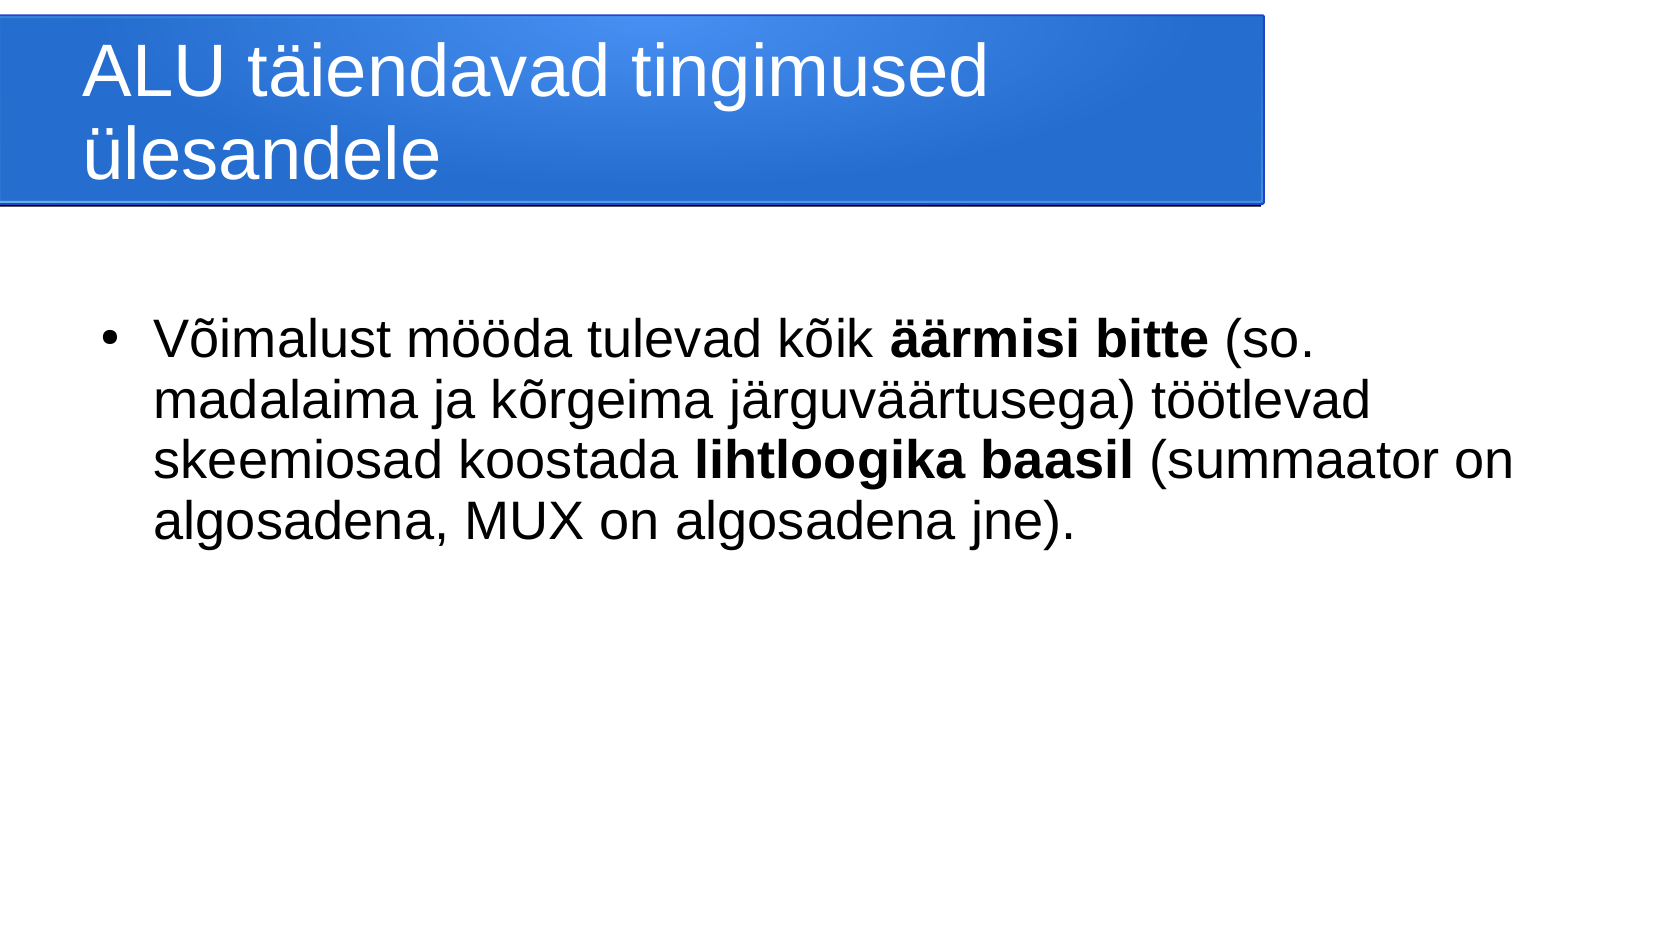

# ALU täiendavad tingimused ülesandele
Võimalust mööda tulevad kõik äärmisi bitte (so. madalaima ja kõrgeima järguväärtusega) töötlevad skeemiosad koostada lihtloogika baasil (summaator on algosadena, MUX on algosadena jne).